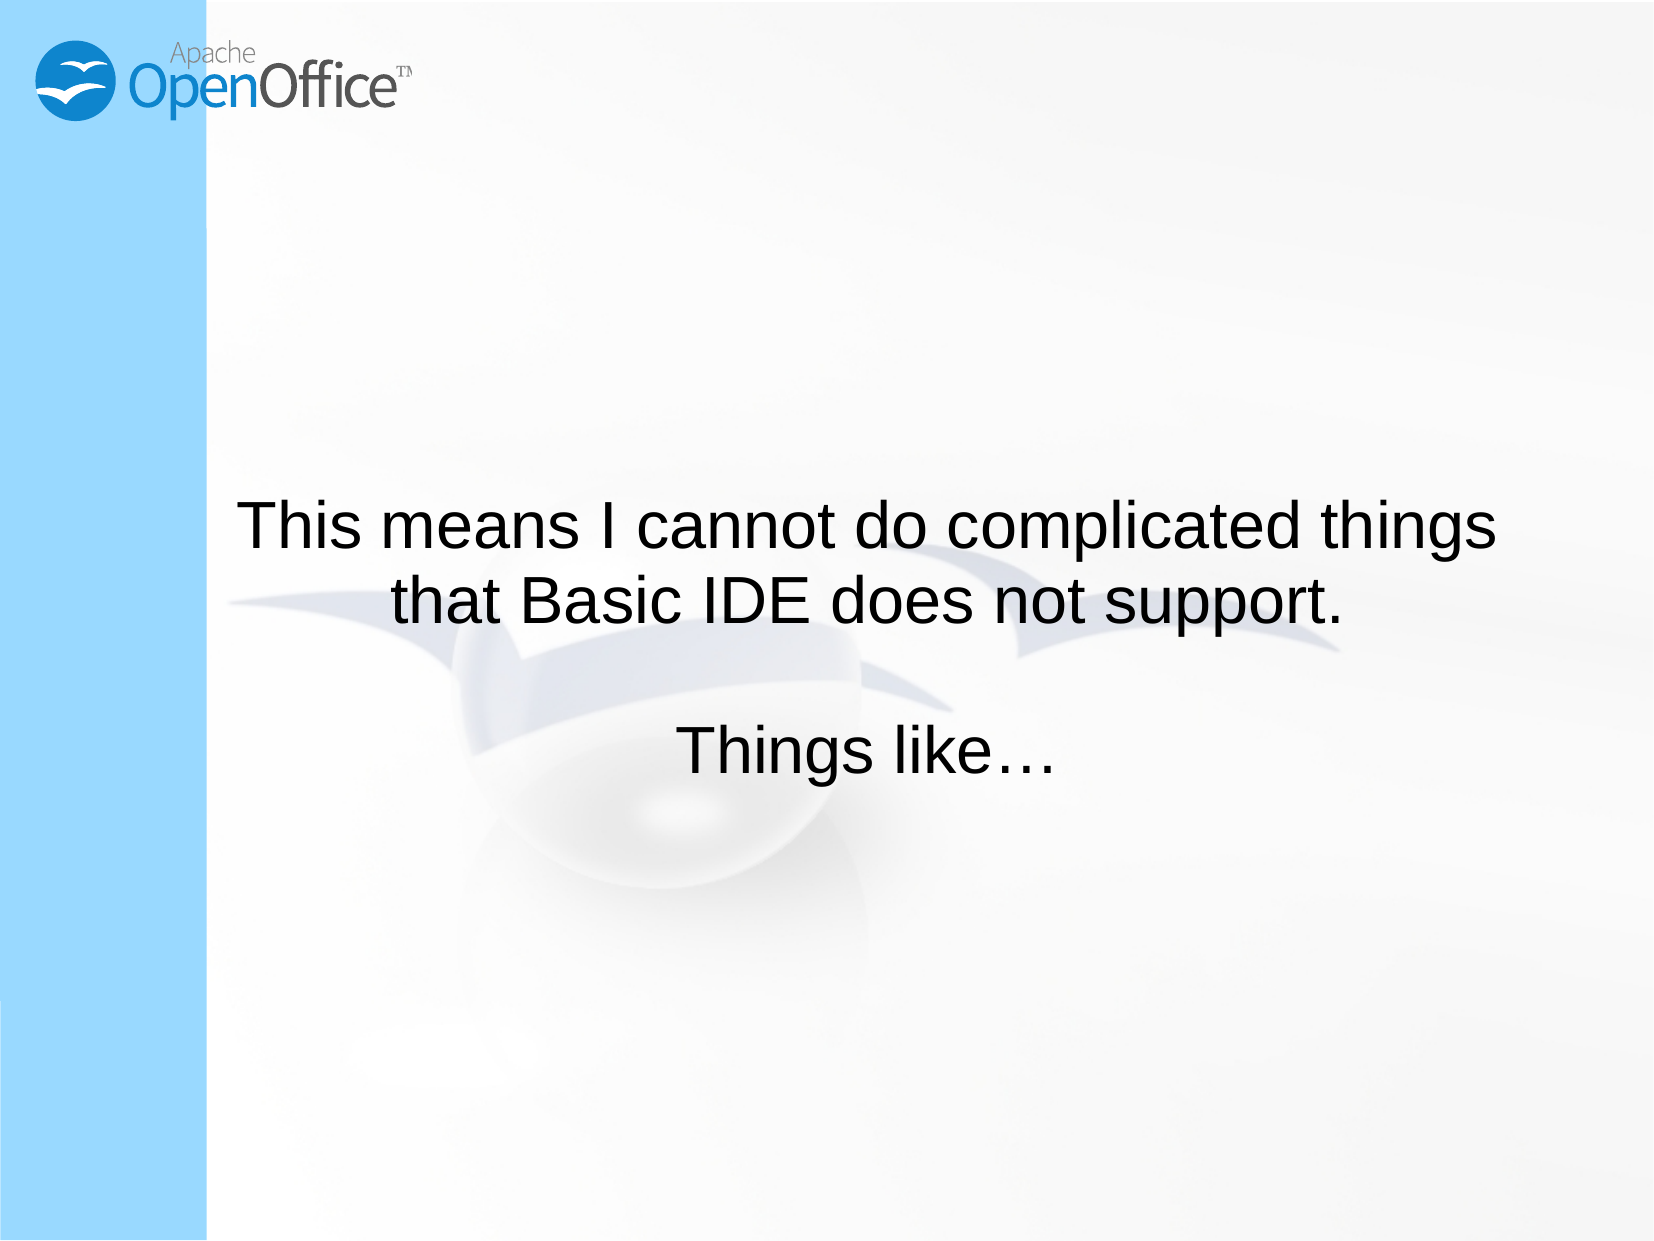

# This means I cannot do complicated things
that Basic IDE does not support.
Things like…